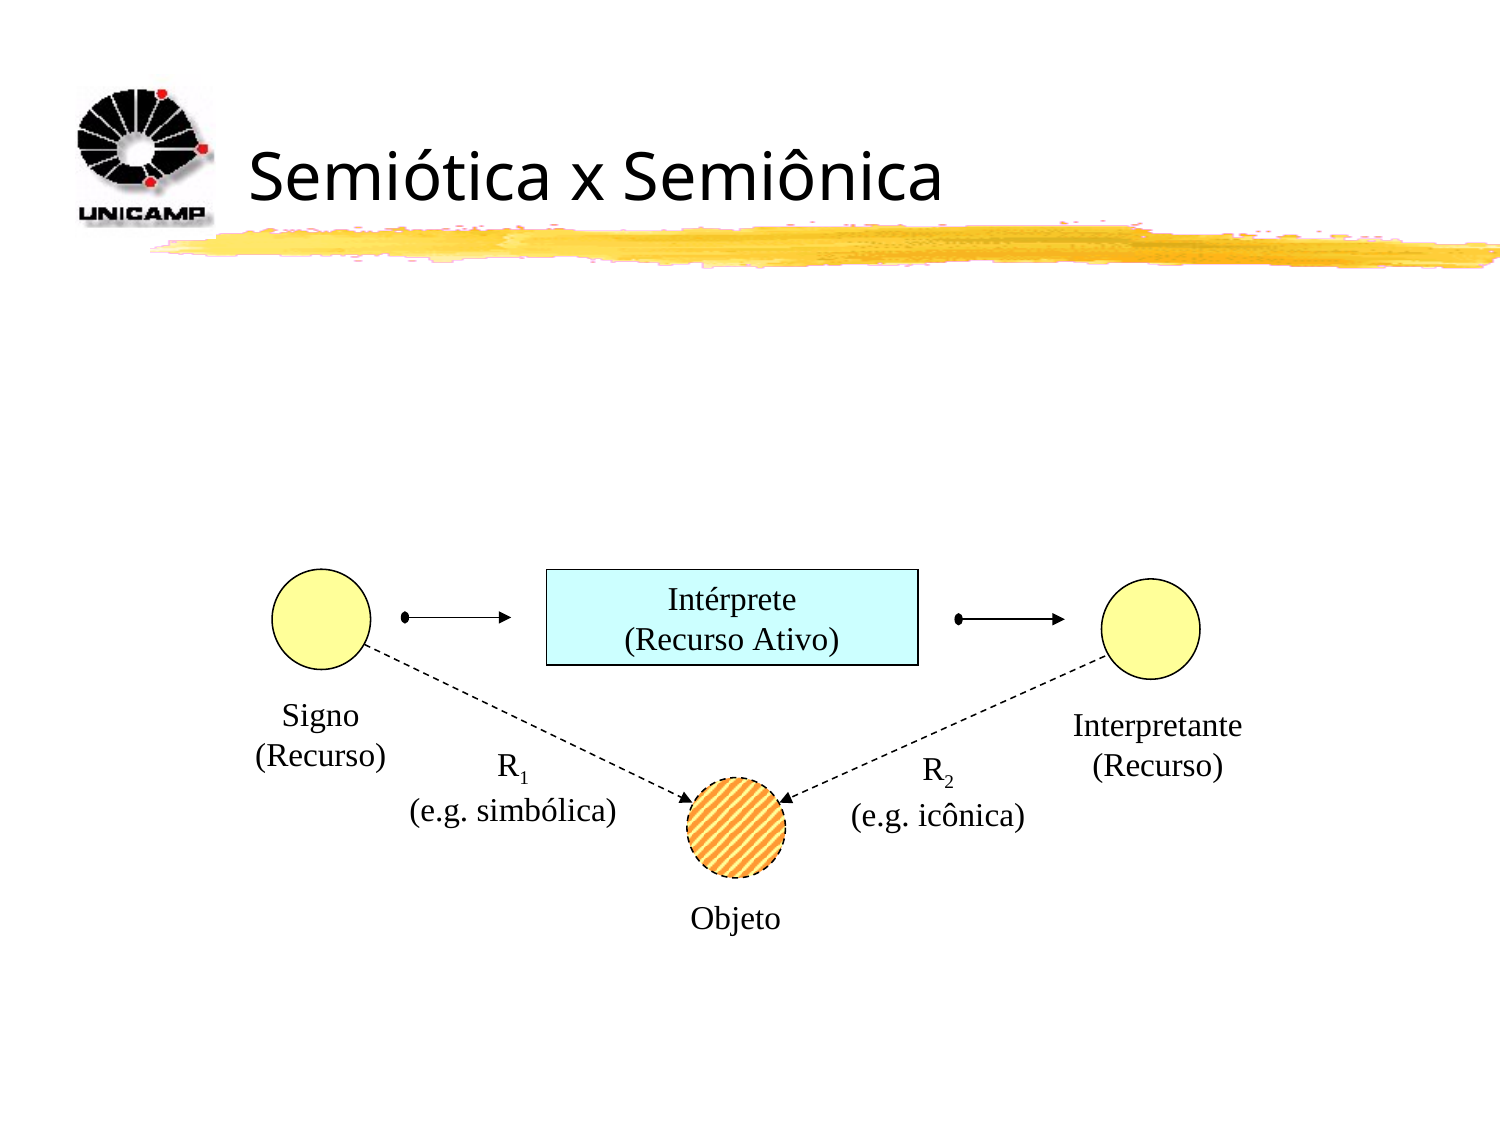

# Semiótica x Semiônica
Intérprete
(Recurso Ativo)
Signo
(Recurso)
Interpretante
(Recurso)
R1
(e.g. simbólica)
R2
(e.g. icônica)
Objeto